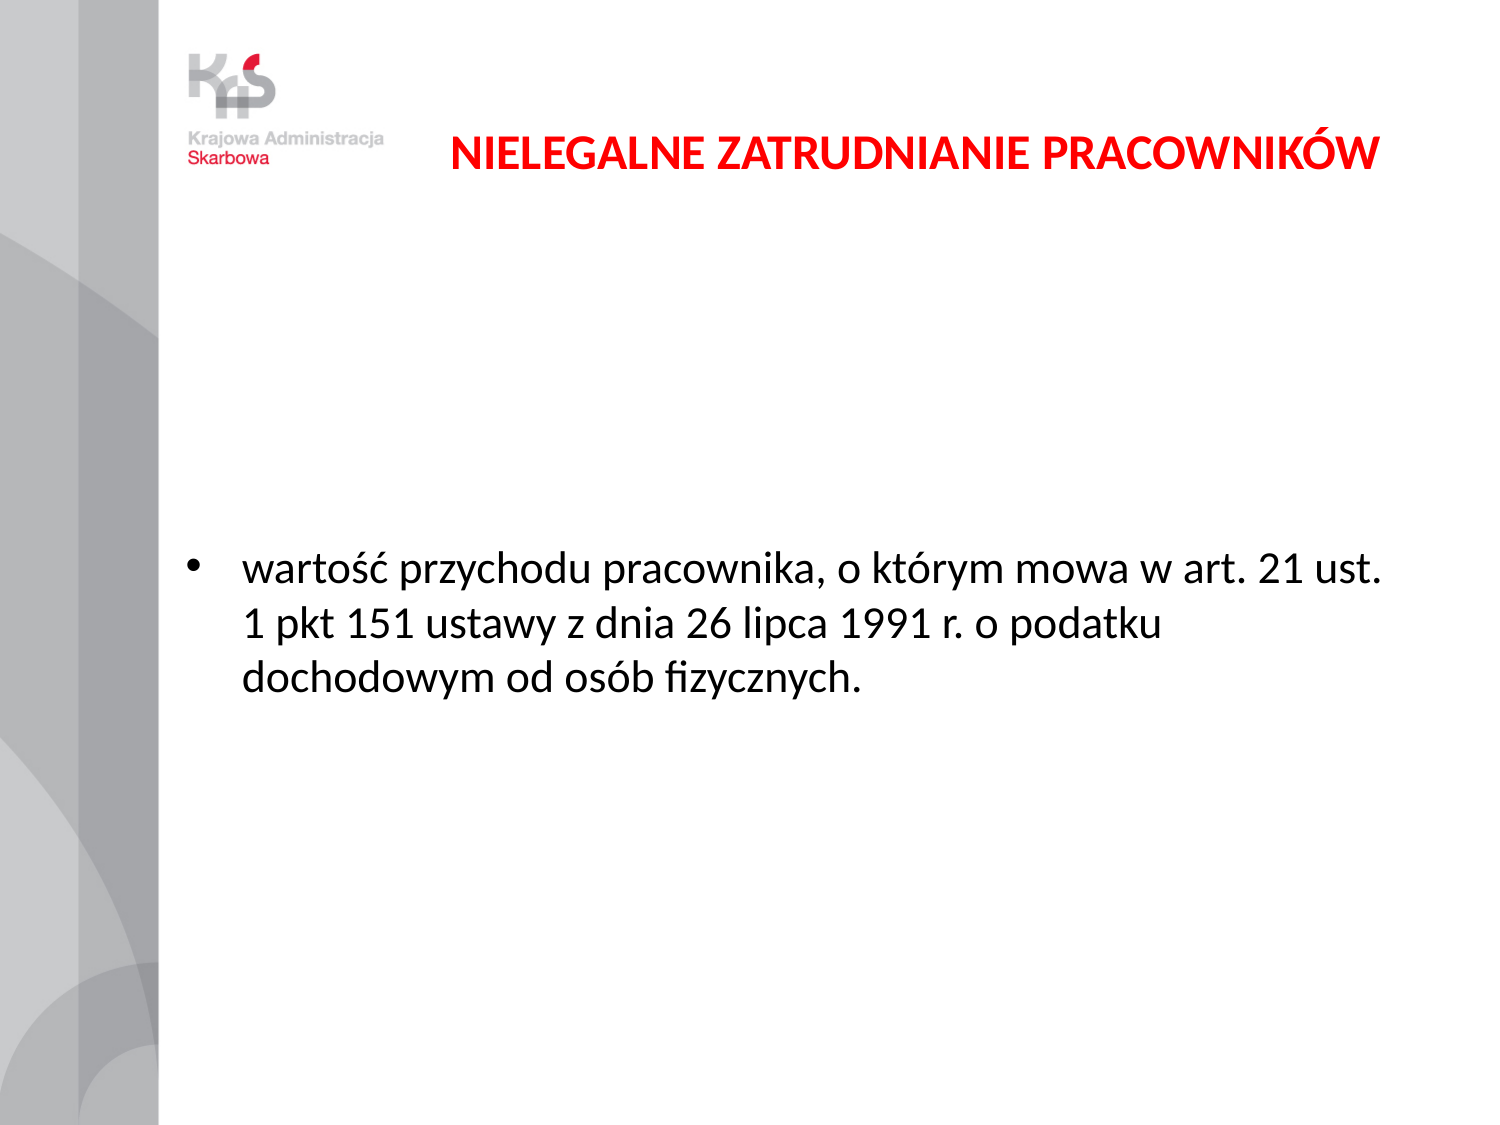

# NIELEGALNE ZATRUDNIANIE PRACOWNIKÓW
wartość przychodu pracownika, o którym mowa w art. 21 ust. 1 pkt 151 ustawy z dnia 26 lipca 1991 r. o podatku dochodowym od osób fizycznych.